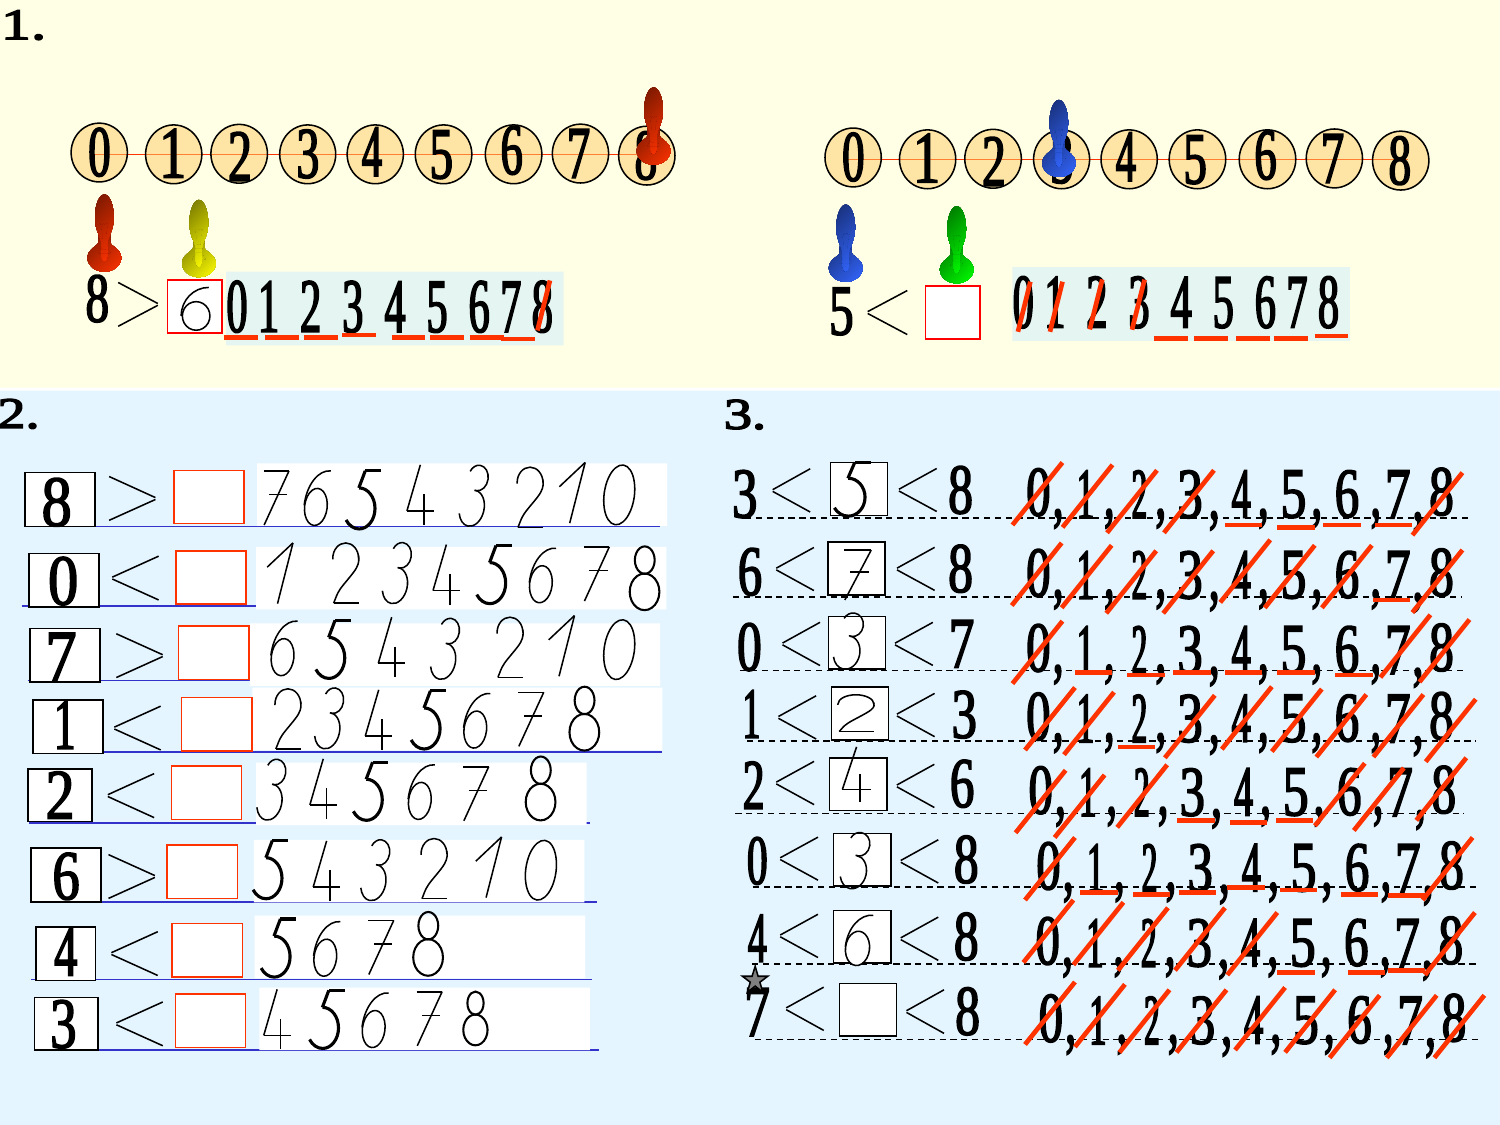

# Nerovnice
1.
0
7
2
1
3
4
5
6
8
8
0
7
2
1
3
4
5
6
8
5
0 1 2 3 4 5 6 7 8
0 1 2 3 4 5 6 7 8
2.
3.
8
3
8
6
7
0
1
3
6
2
8
0
8
4
8
7
8
0
4
6
1
2
3
5
7
,
,
,
,
,
,
,
,
8
0
4
6
1
2
3
5
7
,
,
,
,
,
,
,
,
8
0
4
6
1
2
3
5
7
,
,
,
,
,
,
,
,
8
0
4
6
1
2
3
5
7
,
,
,
,
,
,
,
,
8
0
4
6
1
2
3
5
7
,
,
,
,
,
,
,
,
8
0
4
6
1
2
3
5
7
,
,
,
,
,
,
,
,
8
0
4
6
1
2
3
5
7
,
,
,
,
,
,
,
,
8
0
4
6
1
2
3
5
7
,
,
,
,
,
,
,
,
8
0
7
1
2
6
4
3